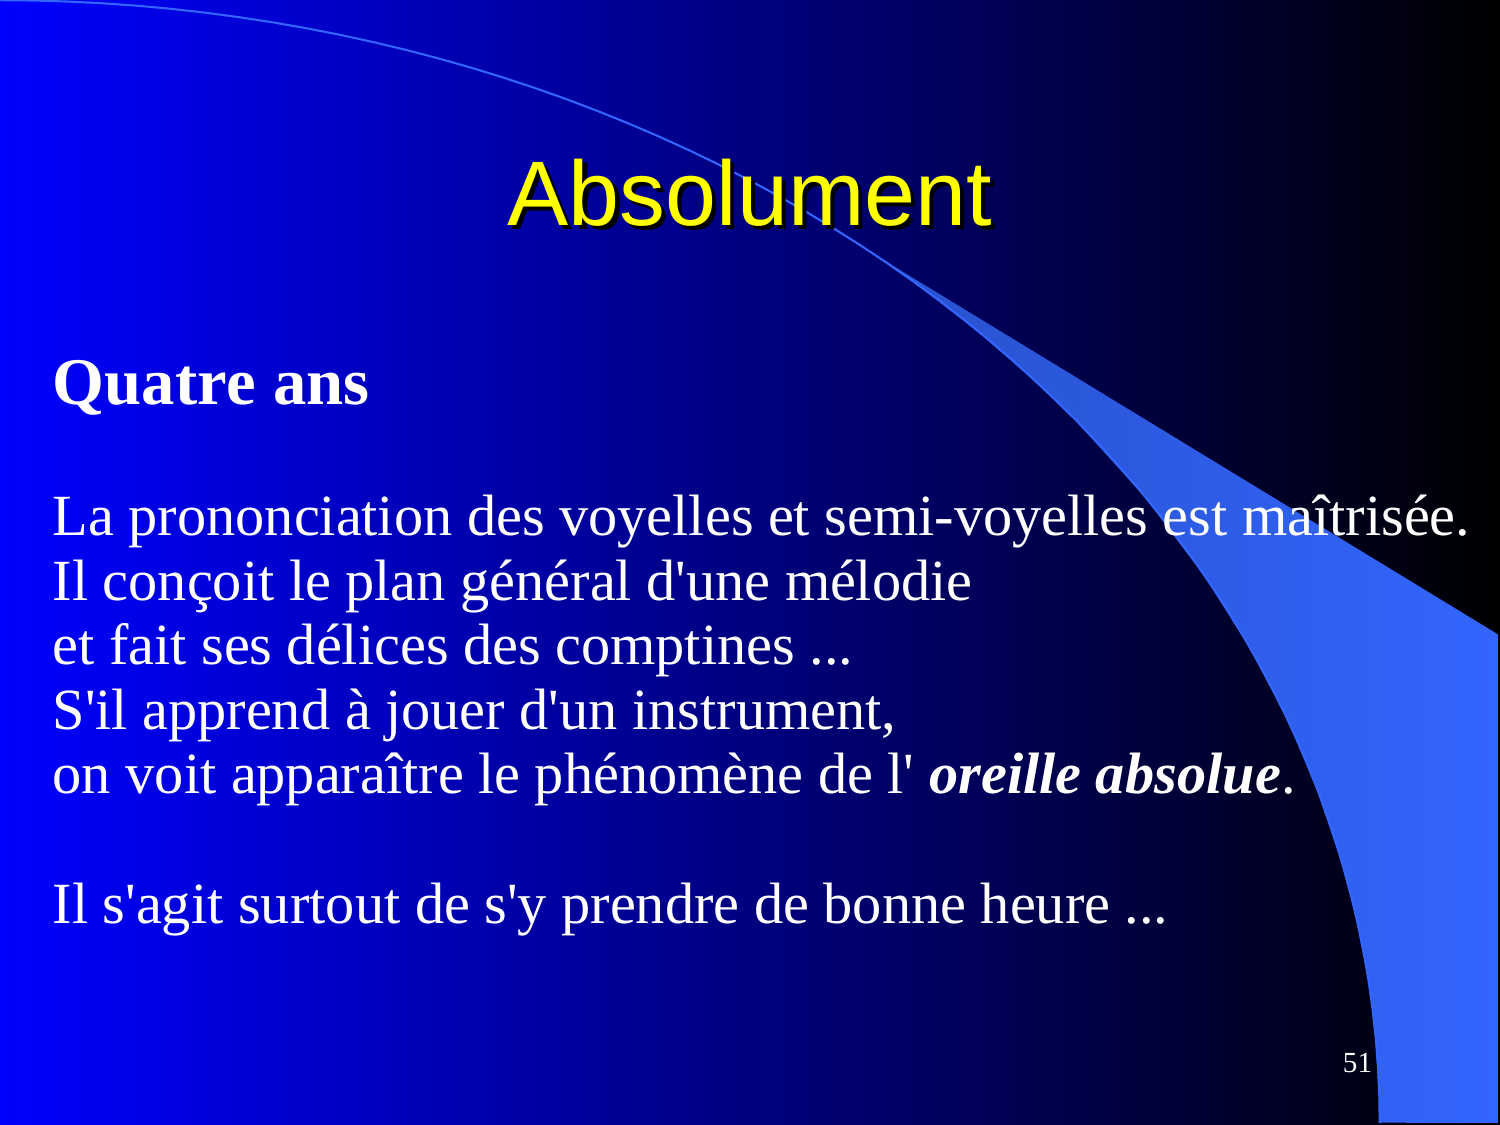

# Absolument
Quatre ans
La prononciation des voyelles et semi-voyelles est maîtrisée.
Il conçoit le plan général d'une mélodie
et fait ses délices des comptines ...
S'il apprend à jouer d'un instrument,
on voit apparaître le phénomène de l' oreille absolue.
Il s'agit surtout de s'y prendre de bonne heure ...
51